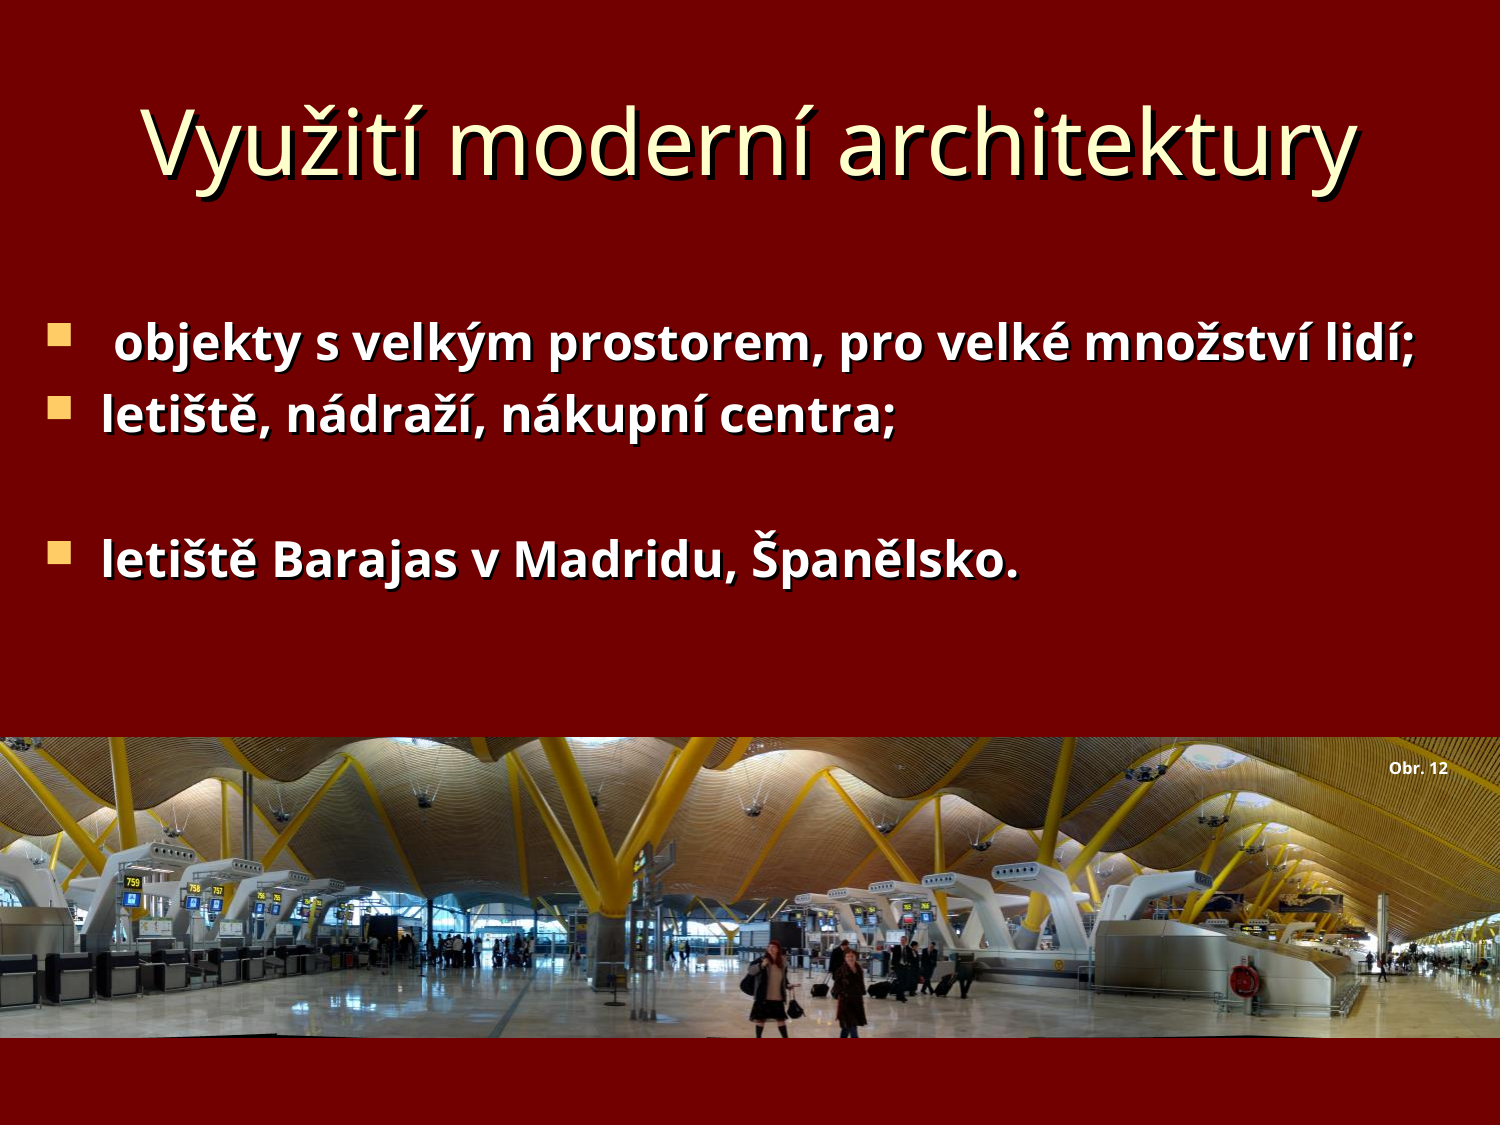

# Využití moderní architektury
 objekty s velkým prostorem, pro velké množství lidí;
letiště, nádraží, nákupní centra;
letiště Barajas v Madridu, Španělsko.
Obr. 12